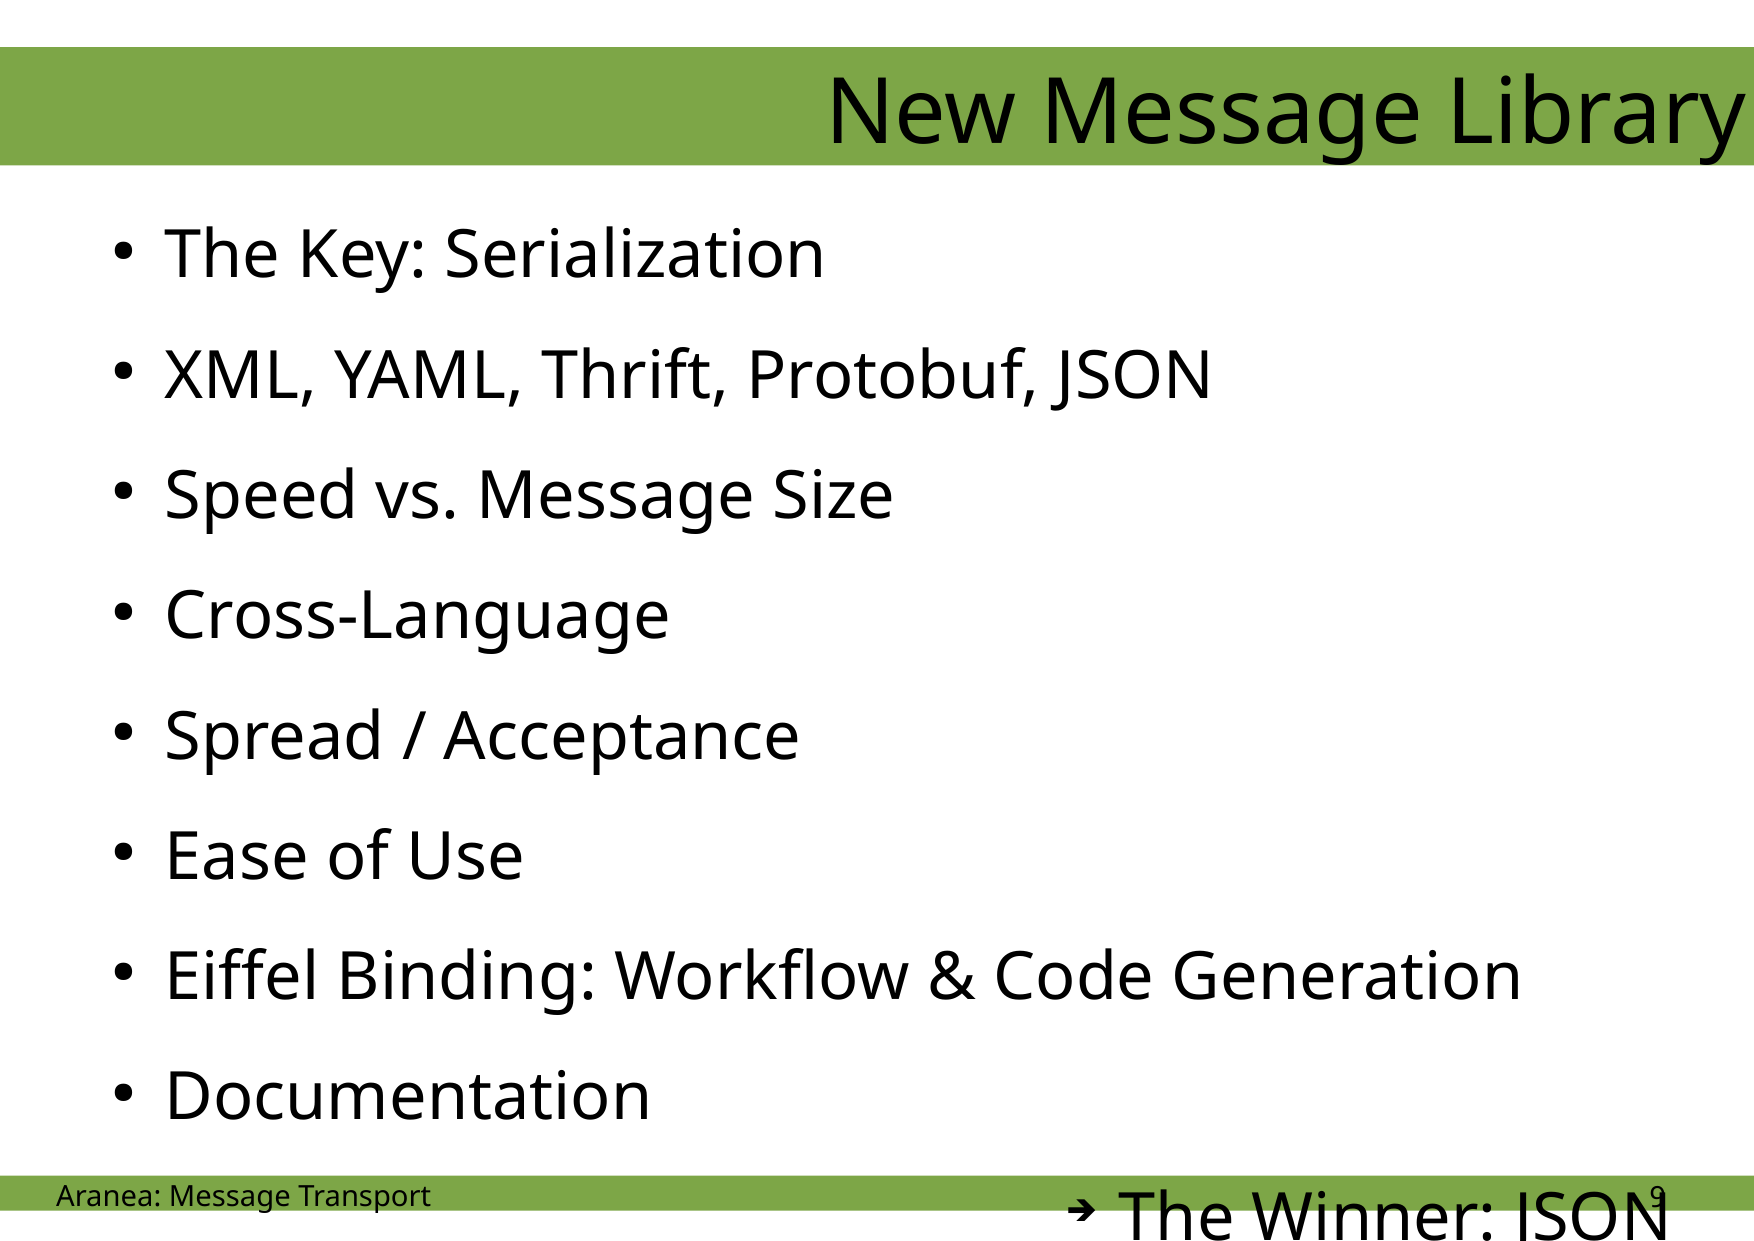

# New Message Library
The Key: Serialization
XML, YAML, Thrift, Protobuf, JSON
Speed vs. Message Size
Cross-Language
Spread / Acceptance
Ease of Use
Eiffel Binding: Workflow & Code Generation
Documentation
The Winner: JSON
9